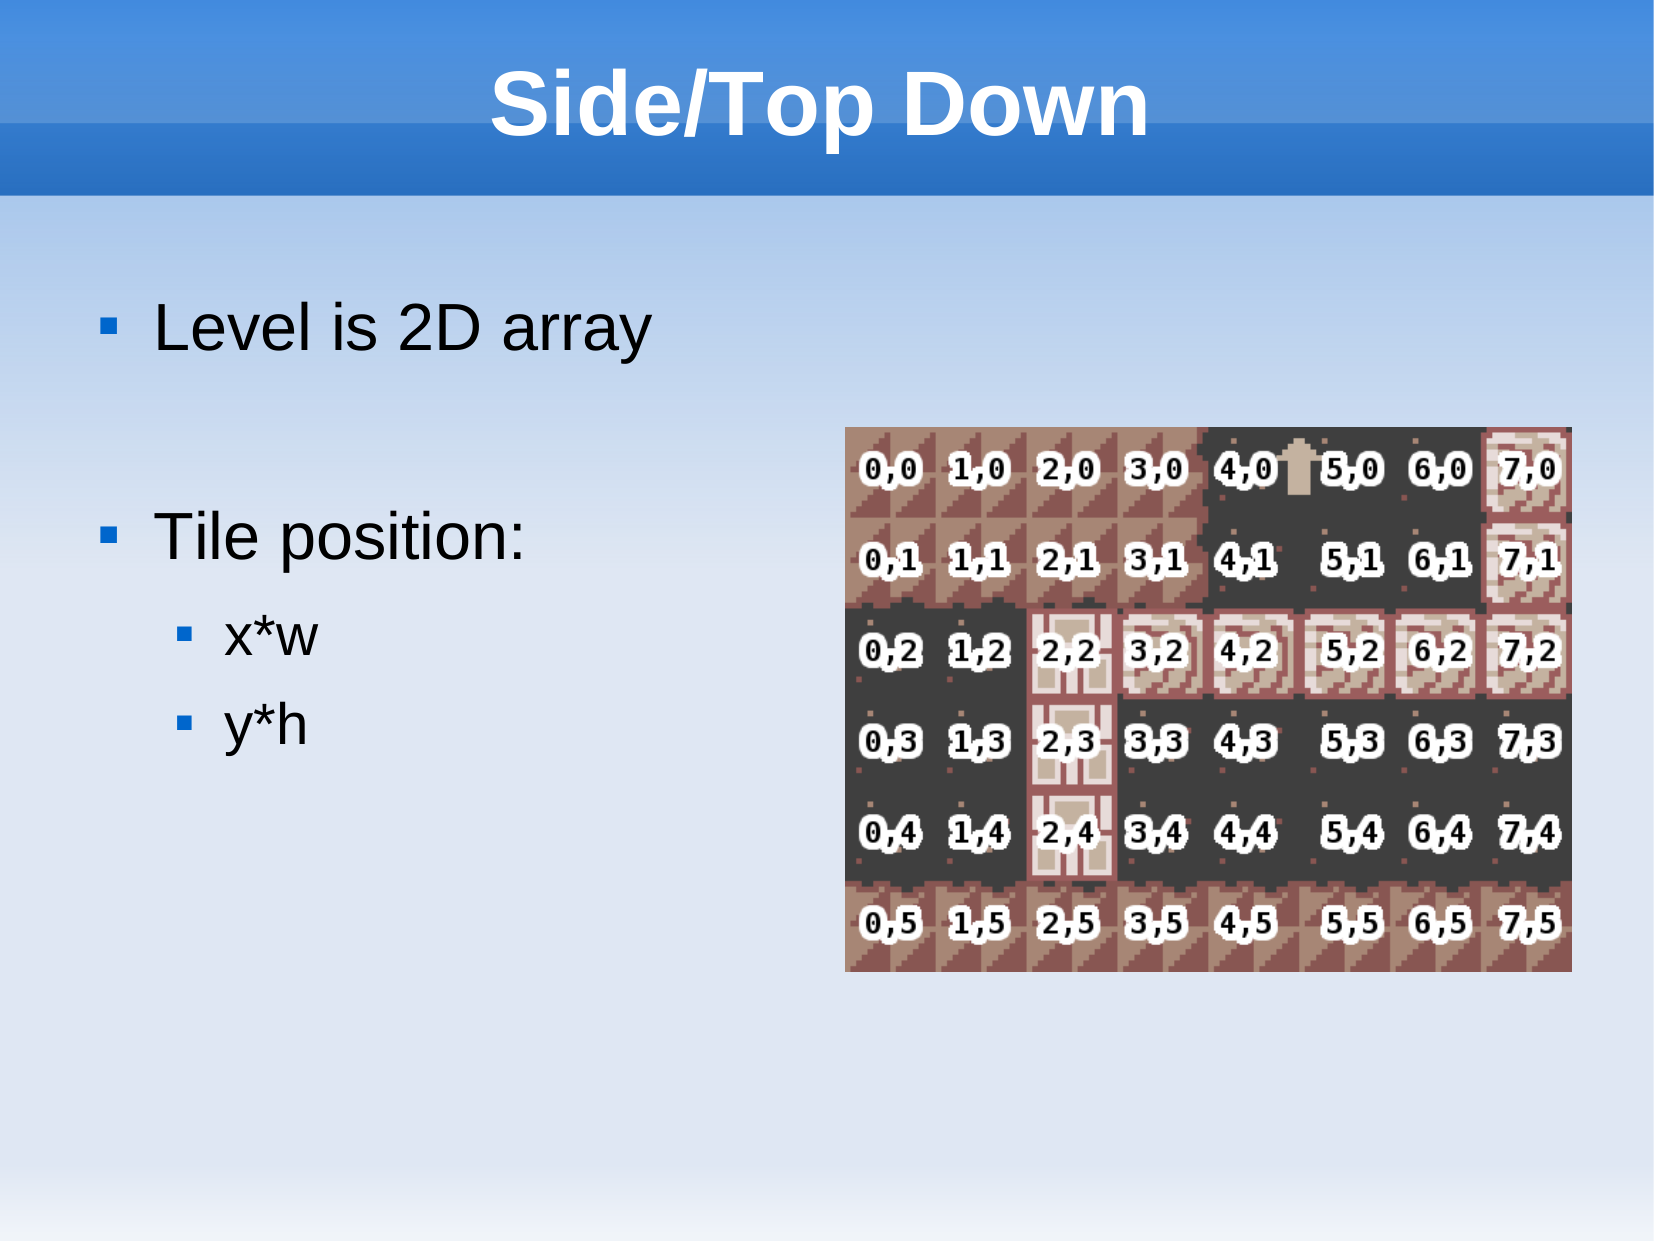

# Side/Top Down
Level is 2D array
Tile position:
x*w
y*h